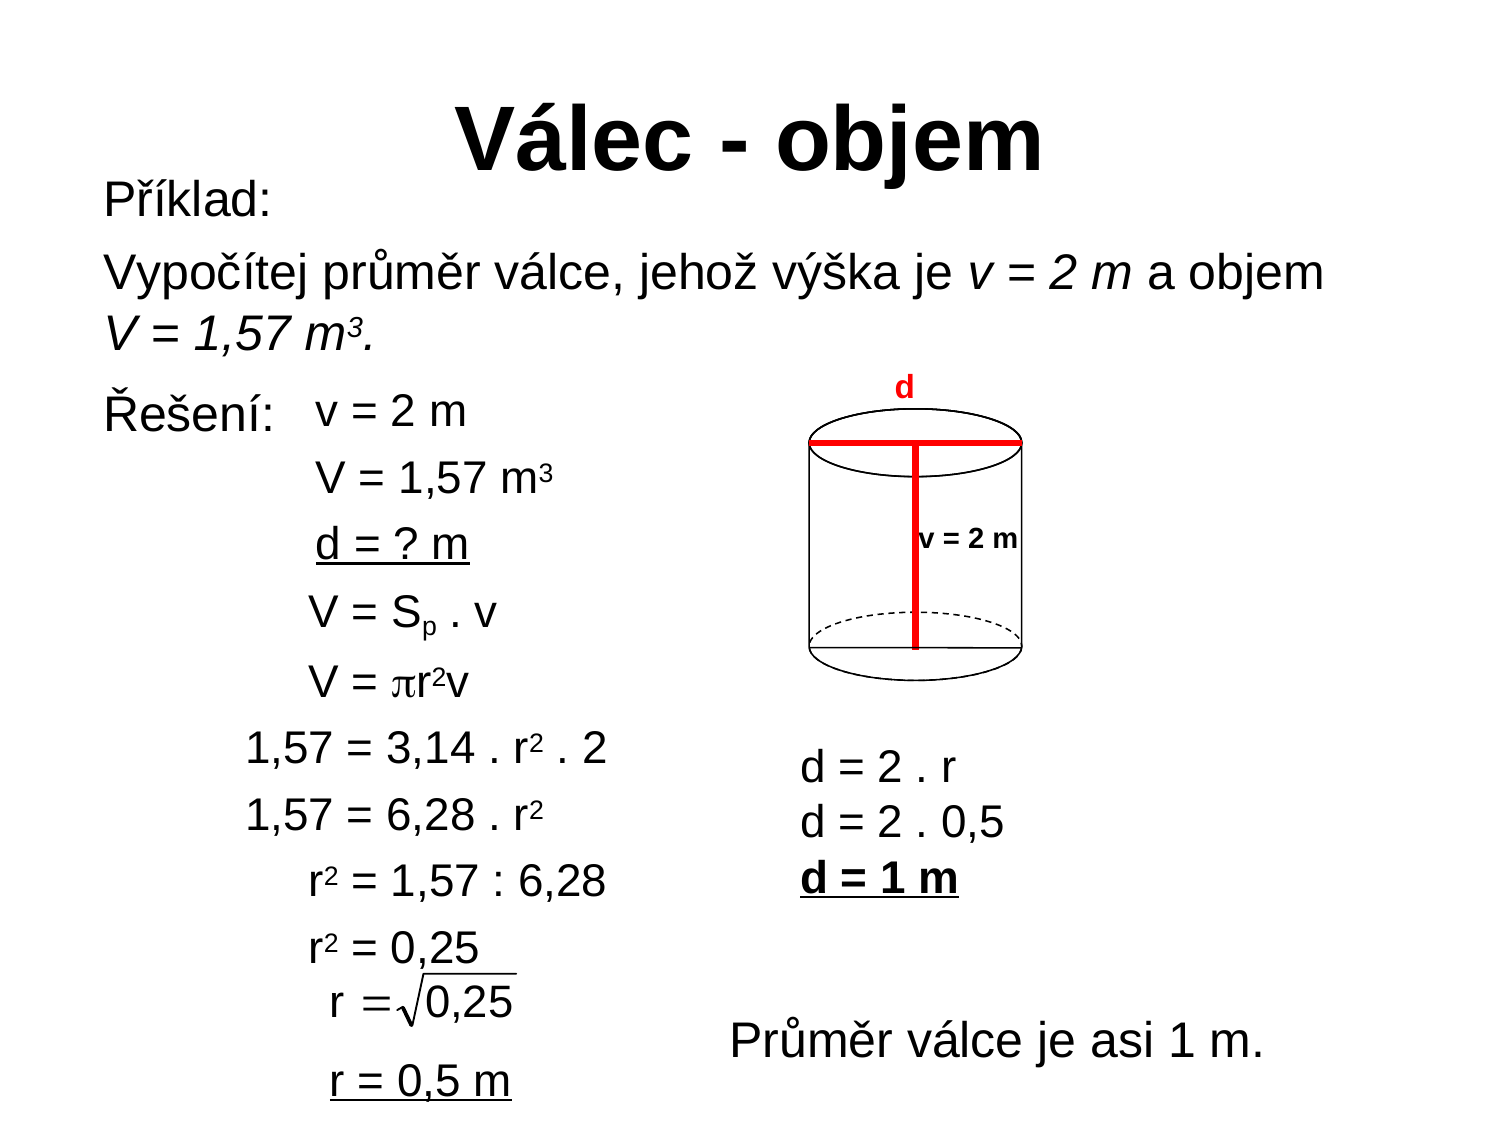

# Válec - objem
Příklad:
Vypočítej průměr válce, jehož výška je v = 2 m a objem
V = 1,57 m3.
d
v = 2 m
V = 1,57 m3
d = ? m
Řešení:
v = 2 m
 V = Sp . v
 V = r2v
1,57 = 3,14 . r2 . 2
1,57 = 6,28 . r2
 r2 = 1,57 : 6,28
 r2 = 0,25
 r = 0,5 m
d = 2 . r
d = 2 . 0,5
d = 1 m
Průměr válce je asi 1 m.